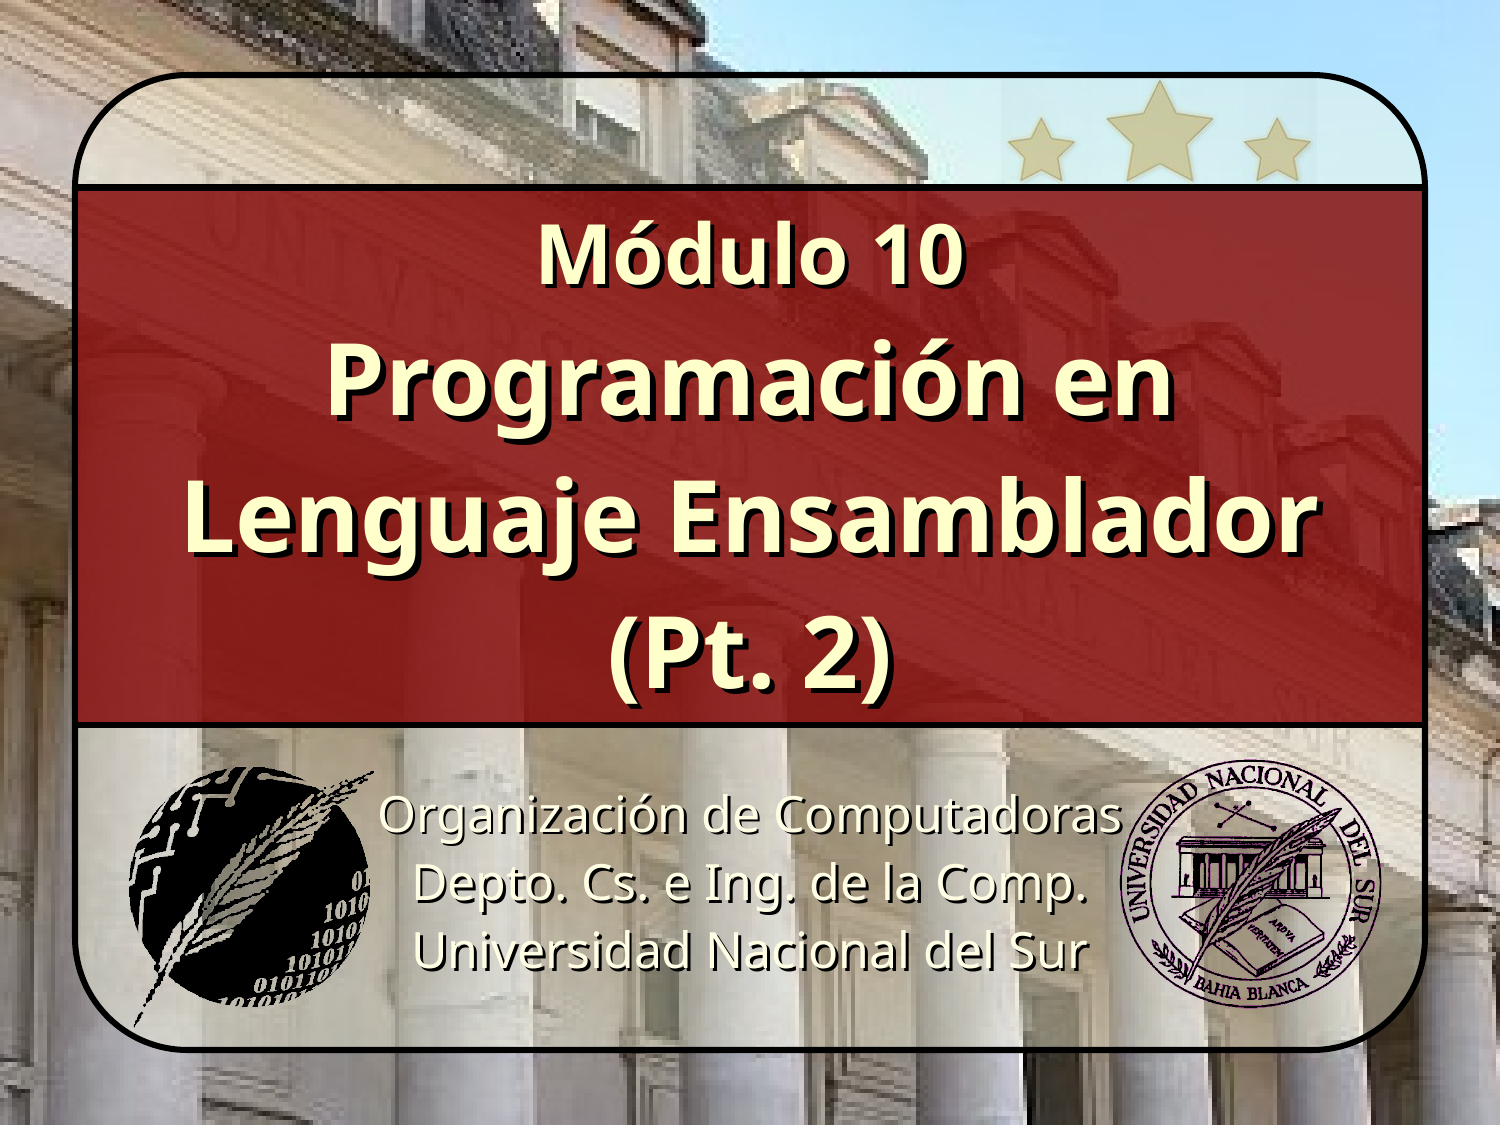

# Módulo 10 Programación en Lenguaje Ensamblador (Pt. 2)